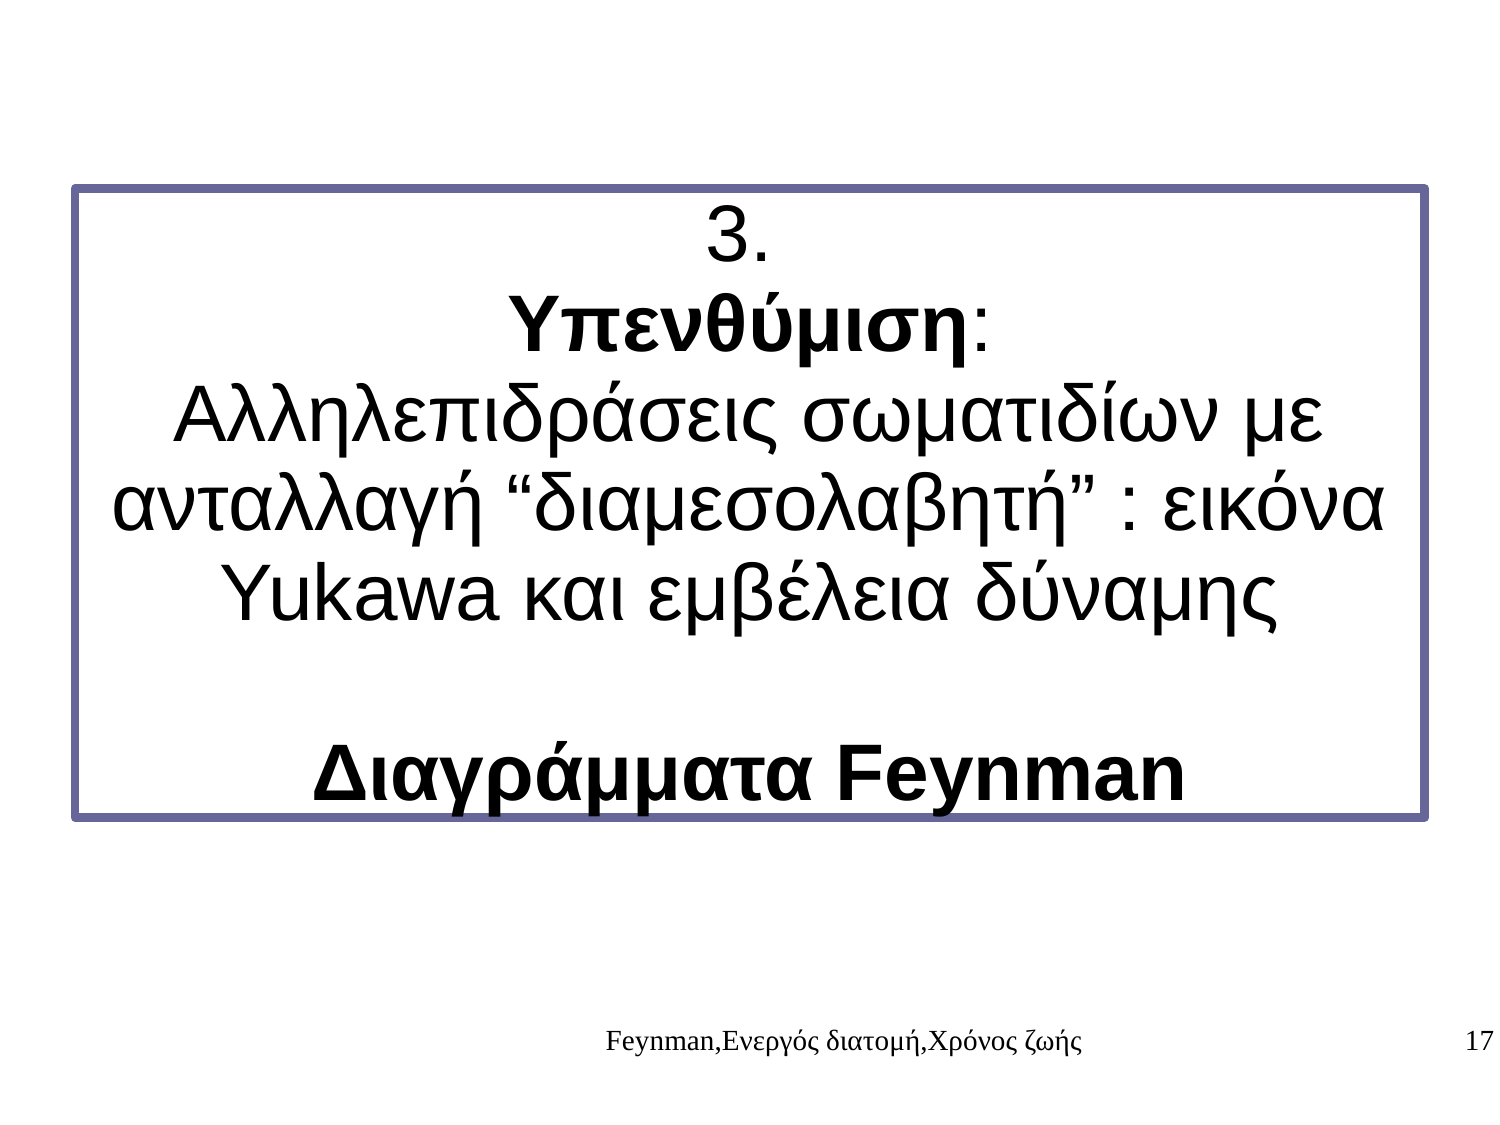

# 3. Υπενθύμιση: Αλληλεπιδράσεις σωματιδίων με ανταλλαγή “διαμεσολαβητή” : εικόνα Yukawa και εμβέλεια δύναμης Διαγράμματα Feynman
Feynman,Eνεργός διατομή,Xρόνος ζωής
17